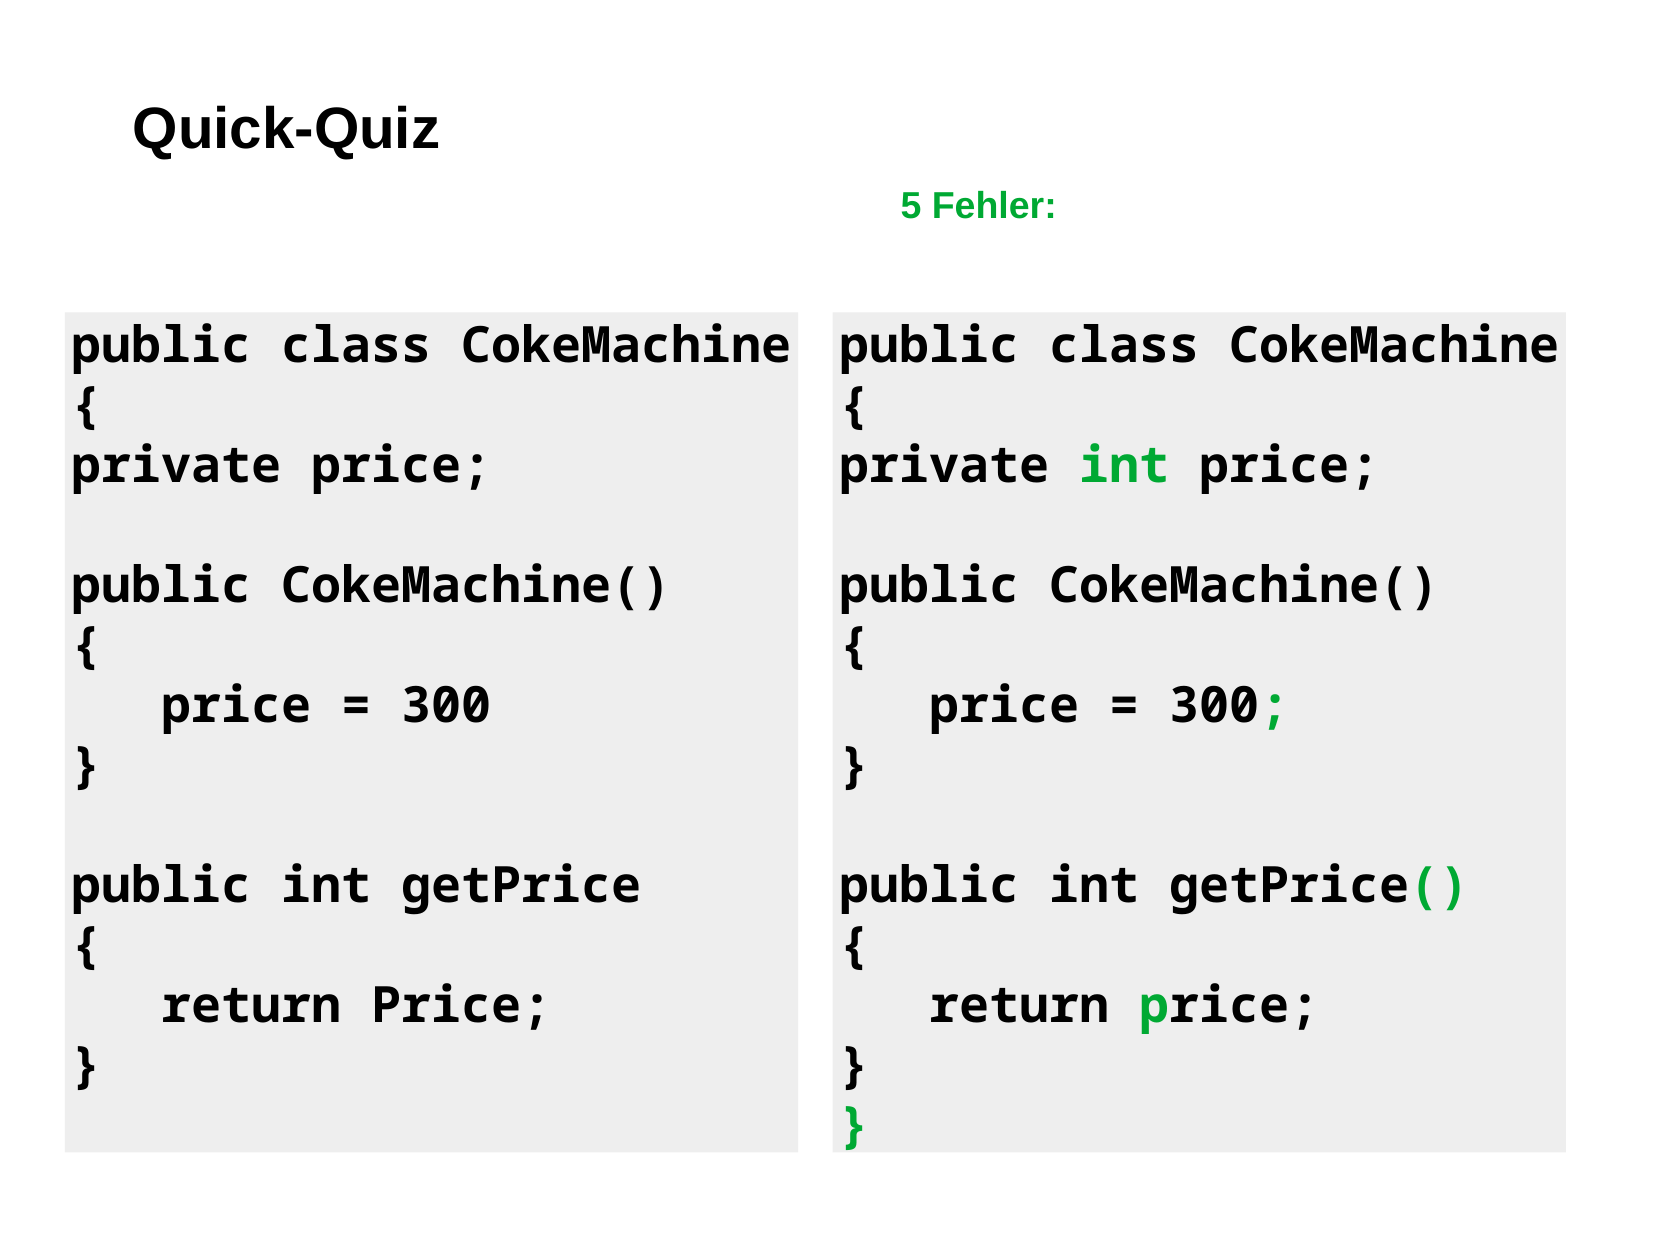

Quick-Quiz
5 Fehler:
public class CokeMachine
{
private price;
public CokeMachine()
{
 price = 300
}
public int getPrice
{
 return Price;
}
public class CokeMachine
{
private int price;
public CokeMachine()
{
 price = 300;
}
public int getPrice()
{
 return price;
}
}